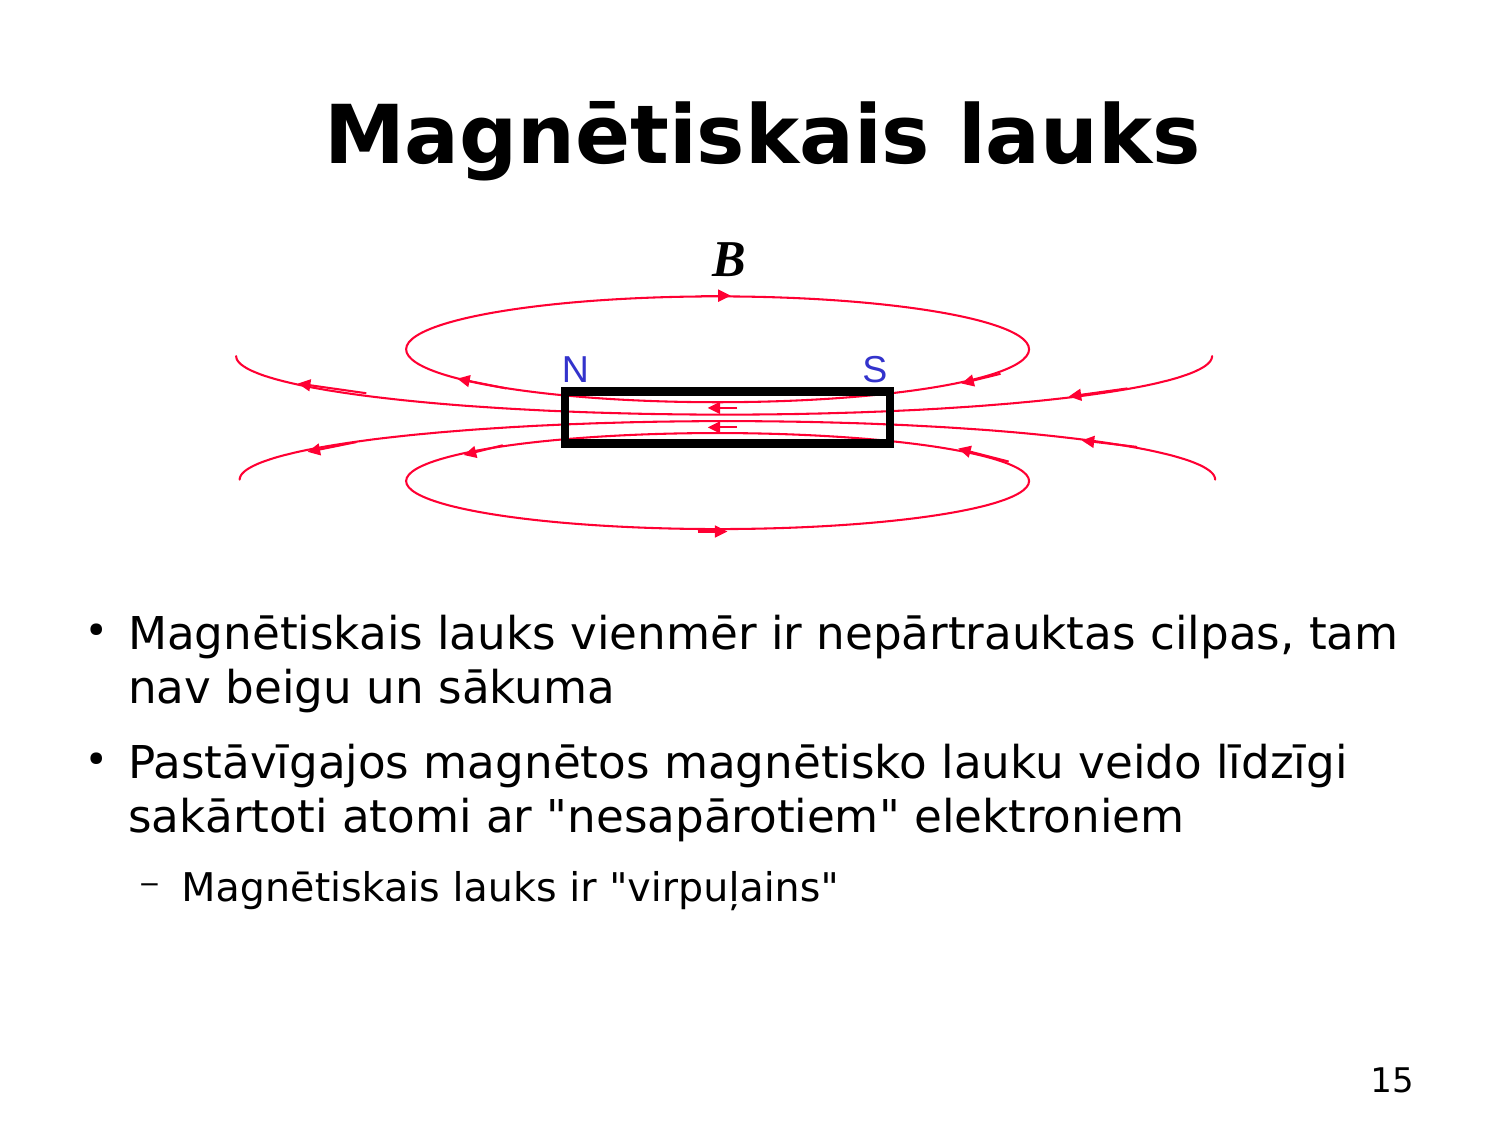

# Magnētiskais lauks
N
S
Magnētiskais lauks vienmēr ir nepārtrauktas cilpas, tam nav beigu un sākuma
Pastāvīgajos magnētos magnētisko lauku veido līdzīgi sakārtoti atomi ar "nesapārotiem" elektroniem
Magnētiskais lauks ir "virpuļains"